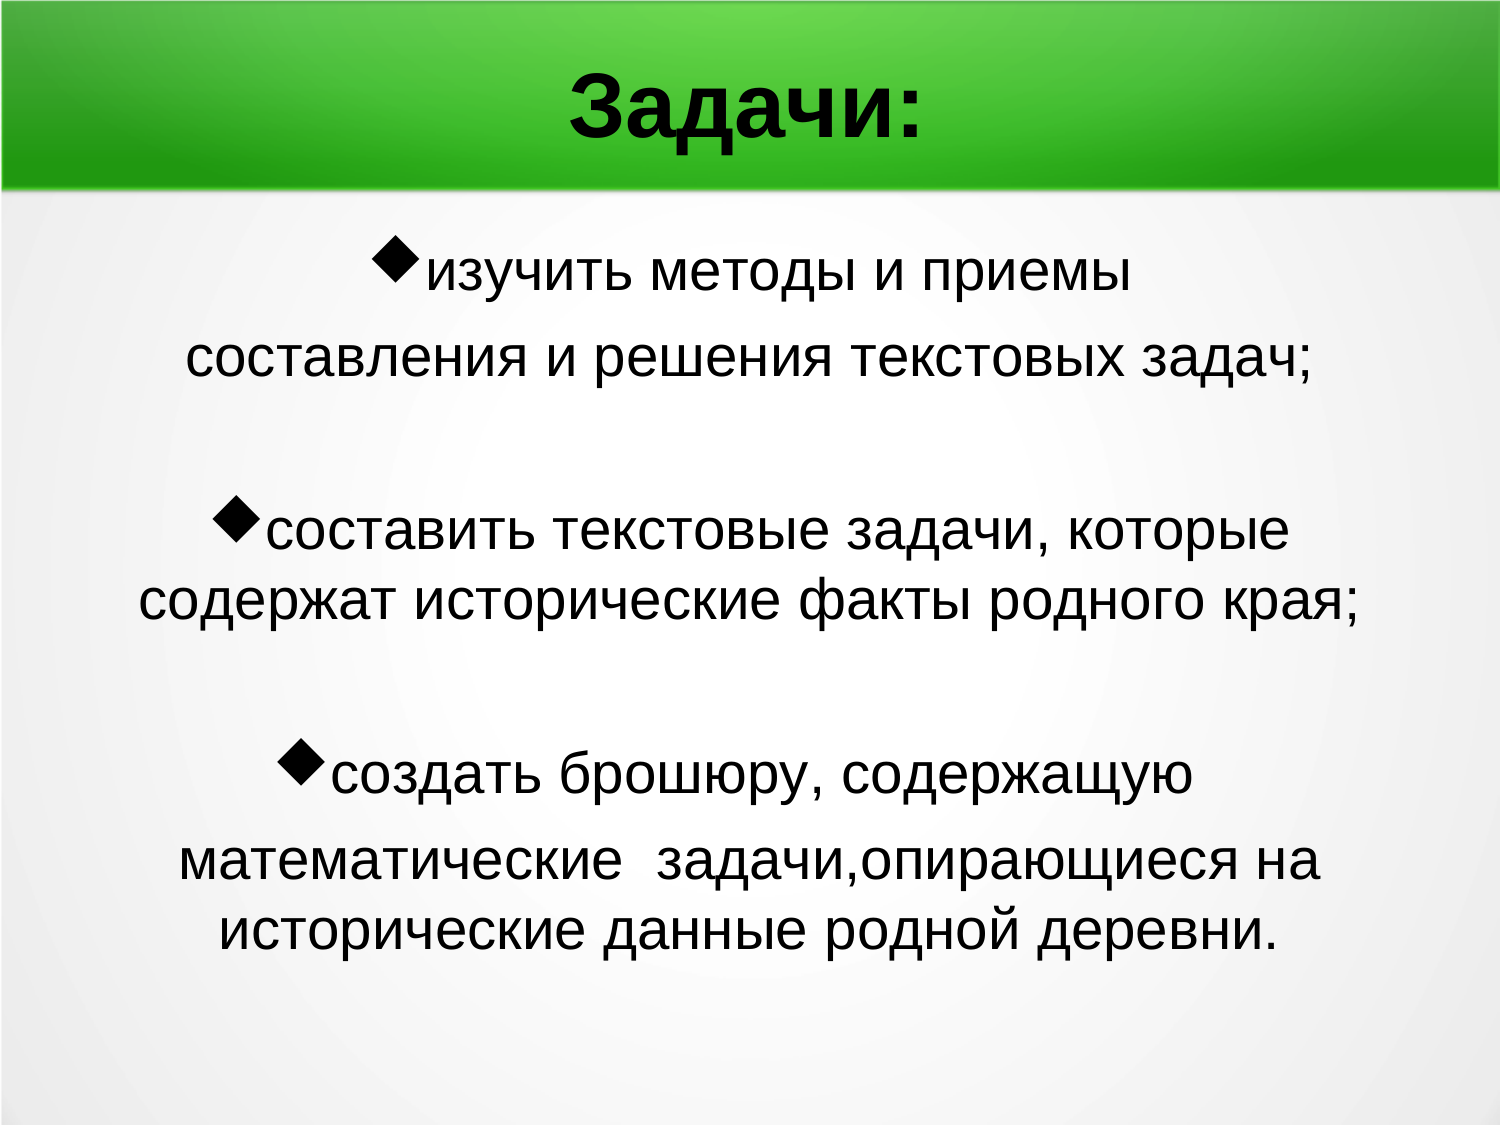

Задачи:
изучить методы и приемы
составления и решения текстовых задач;
составить текстовые задачи, которые содержат исторические факты родного края;
создать брошюру, содержащую
математические задачи,опирающиеся на исторические данные родной деревни.